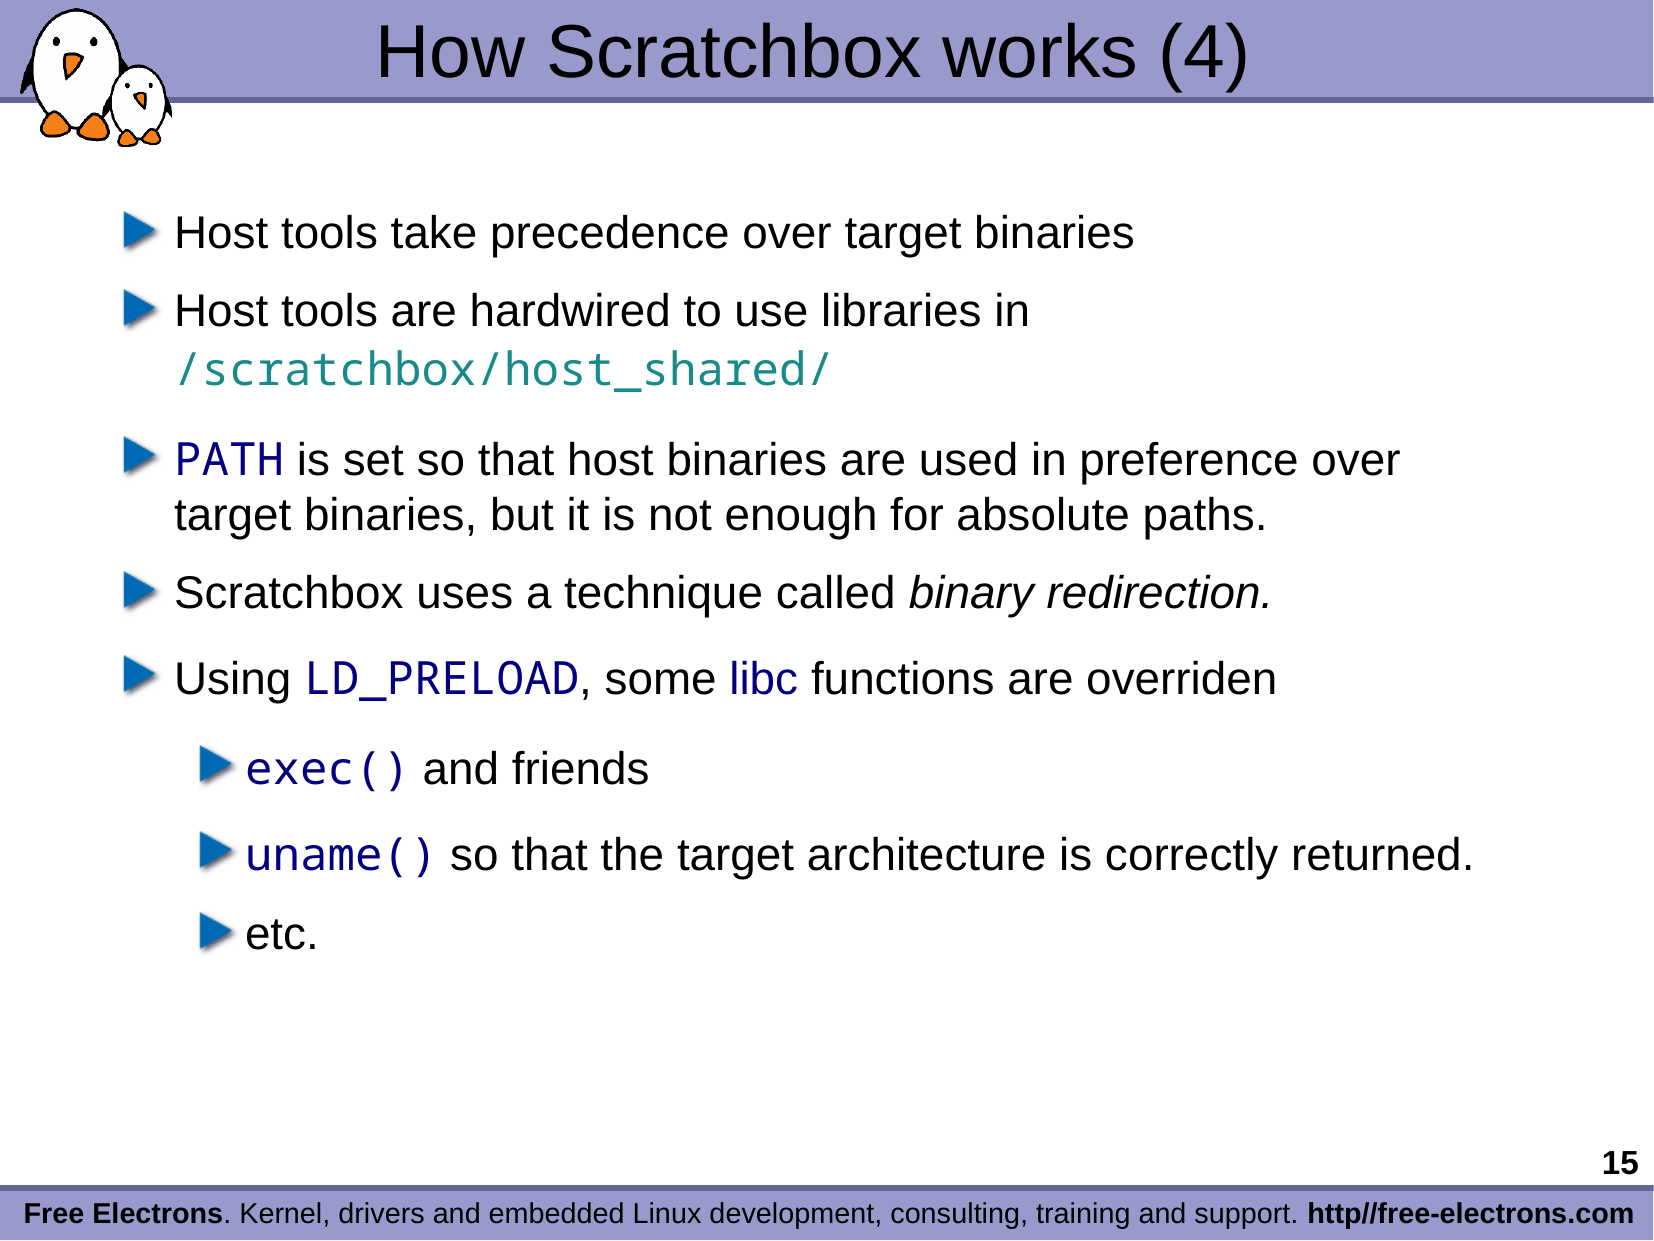

# How Scratchbox works (4)
Host tools take precedence over target binaries
Host tools are hardwired to use libraries in /scratchbox/host_shared/
PATH is set so that host binaries are used in preference over target binaries, but it is not enough for absolute paths.
Scratchbox uses a technique called binary redirection.
Using LD_PRELOAD, some libc functions are overriden
exec() and friends
uname() so that the target architecture is correctly returned.
etc.